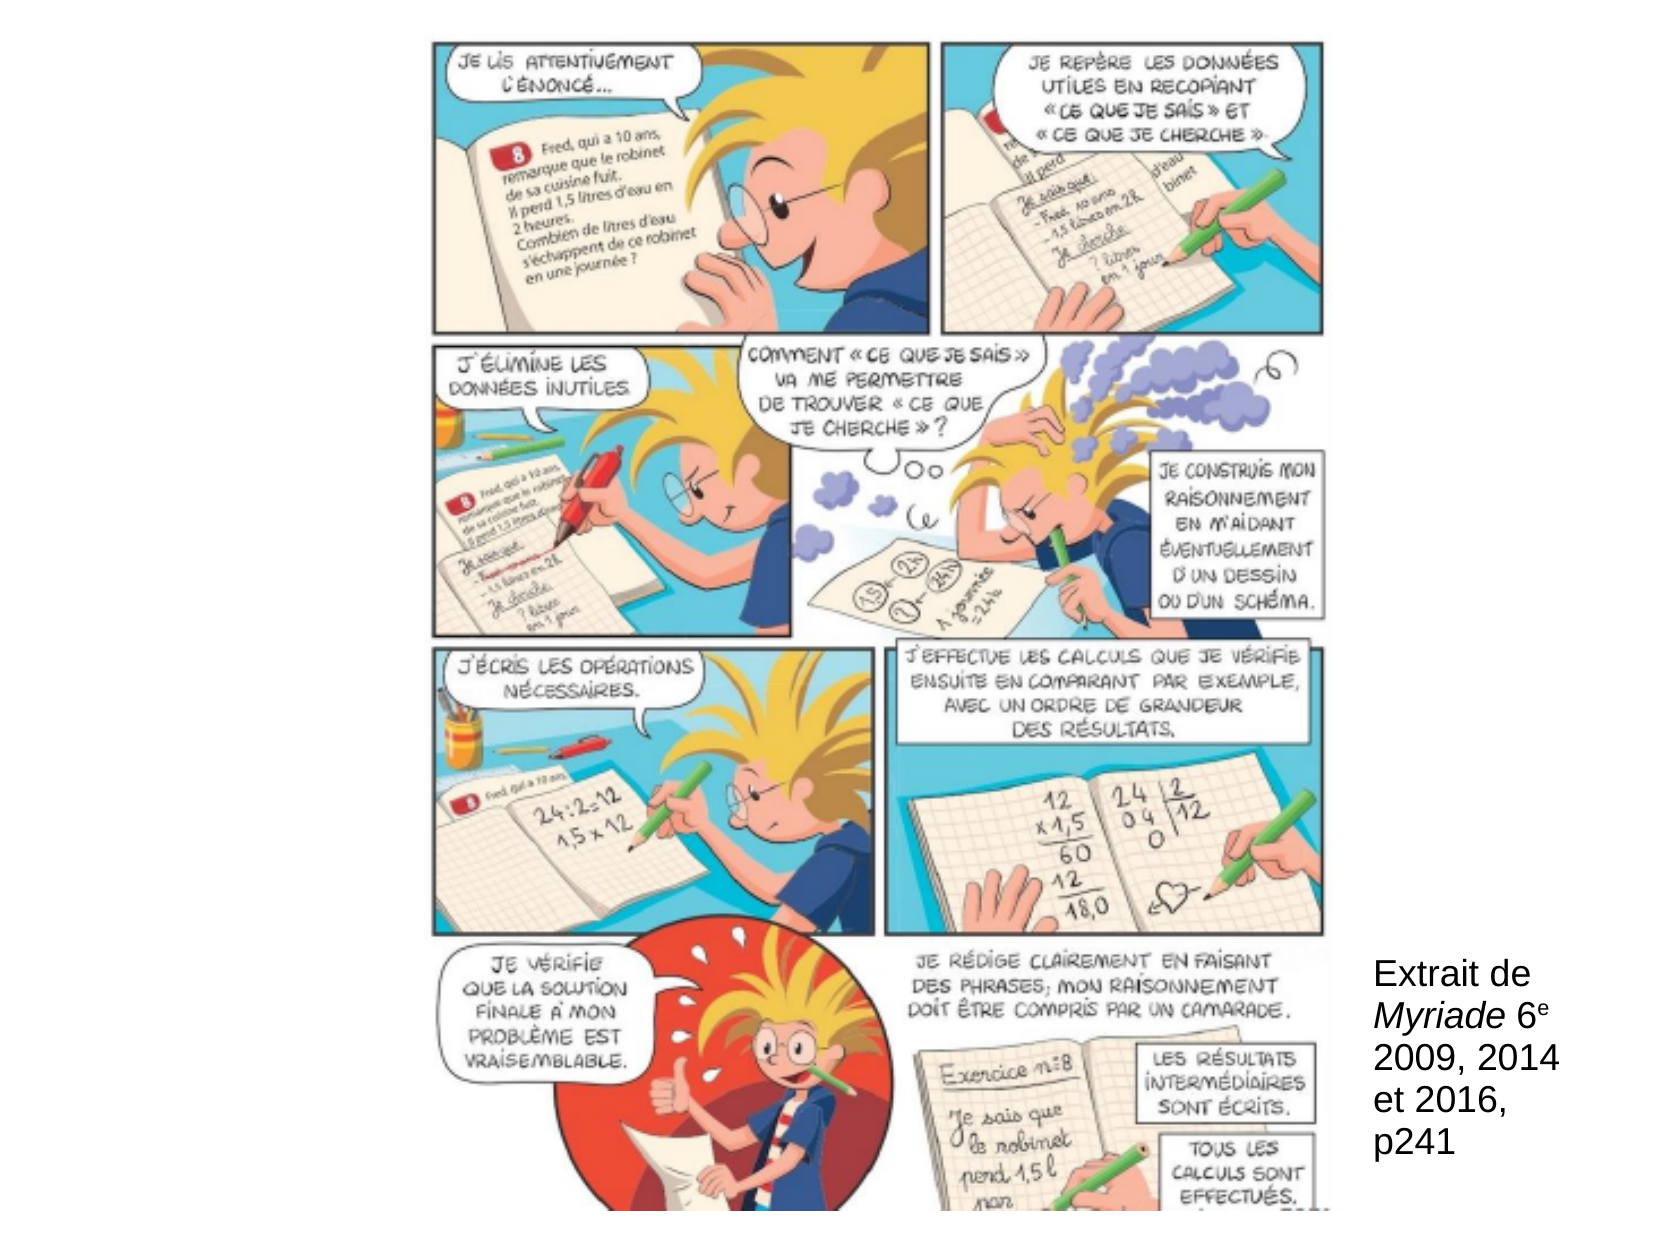

Extrait de Myriade 6e
2009, 2014 et 2016, p241